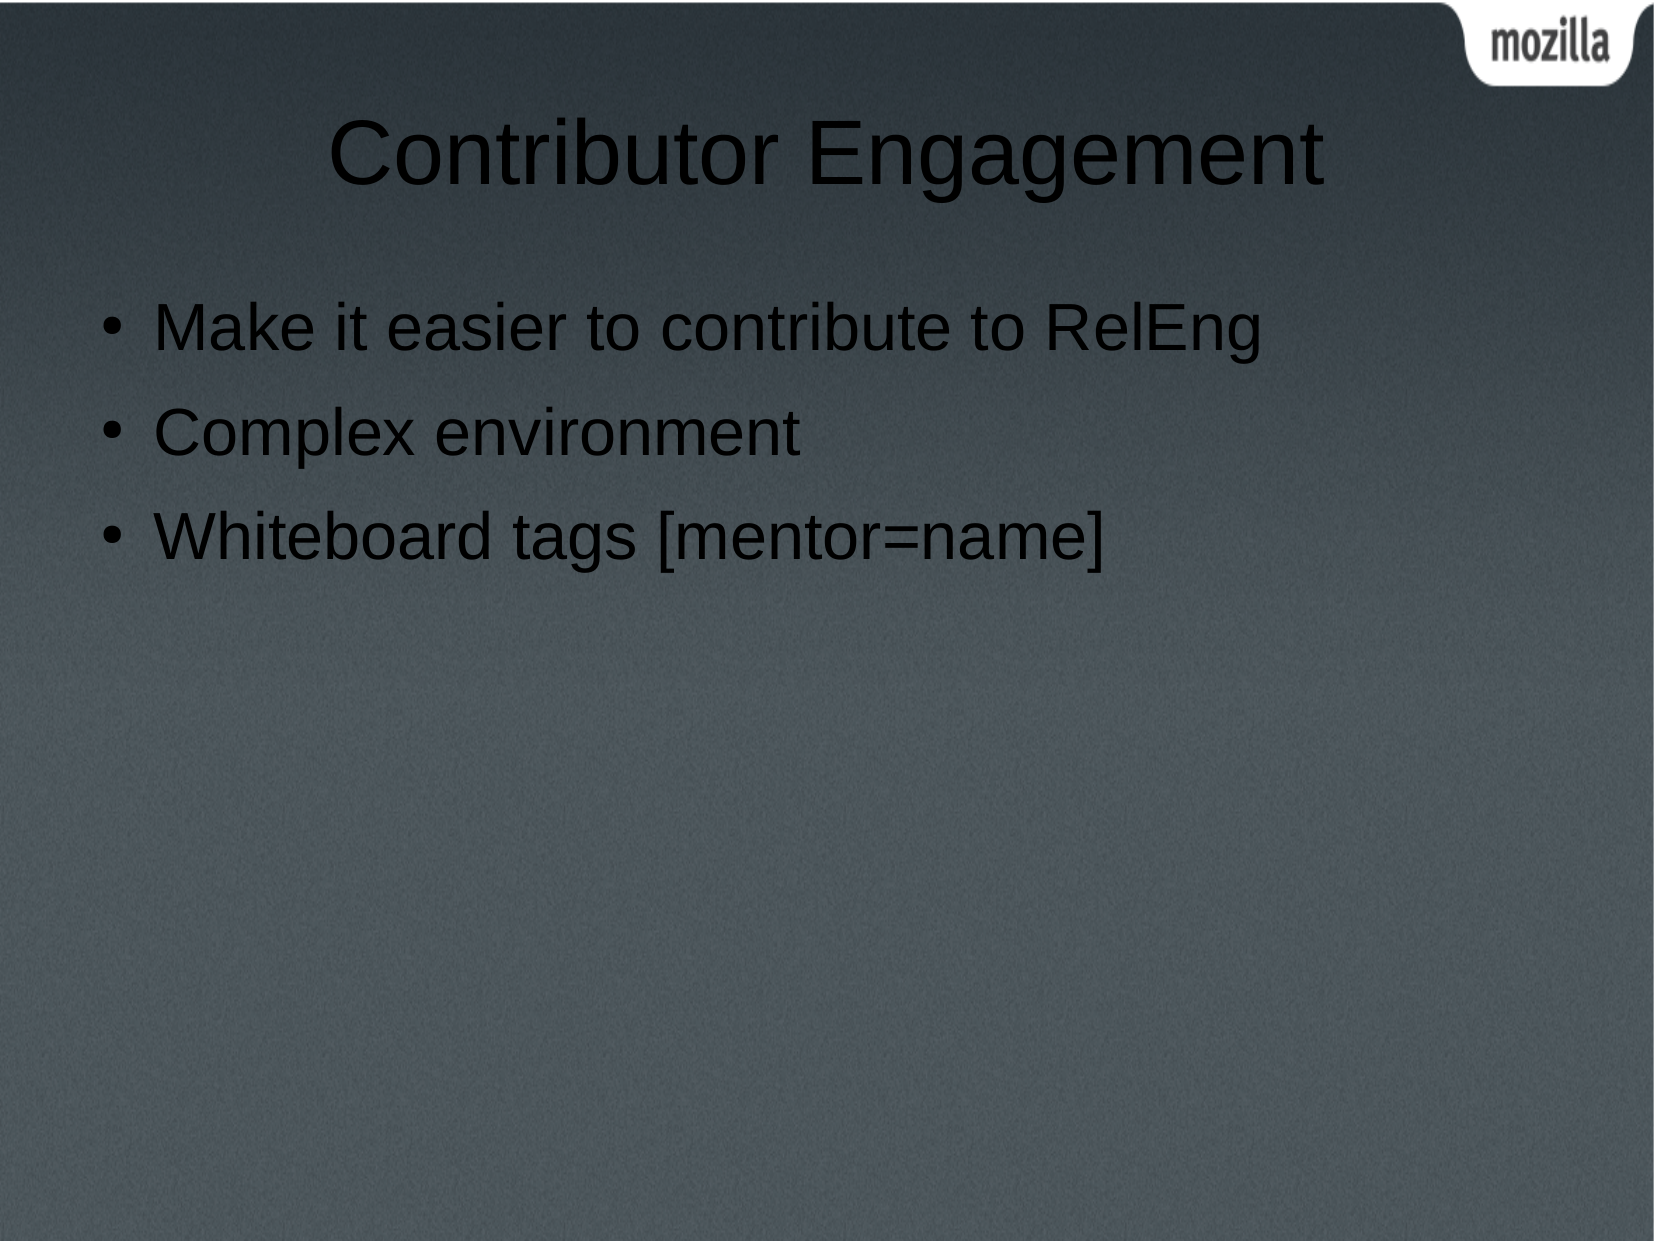

# Contributor Engagement
Make it easier to contribute to RelEng
Complex environment
Whiteboard tags [mentor=name]